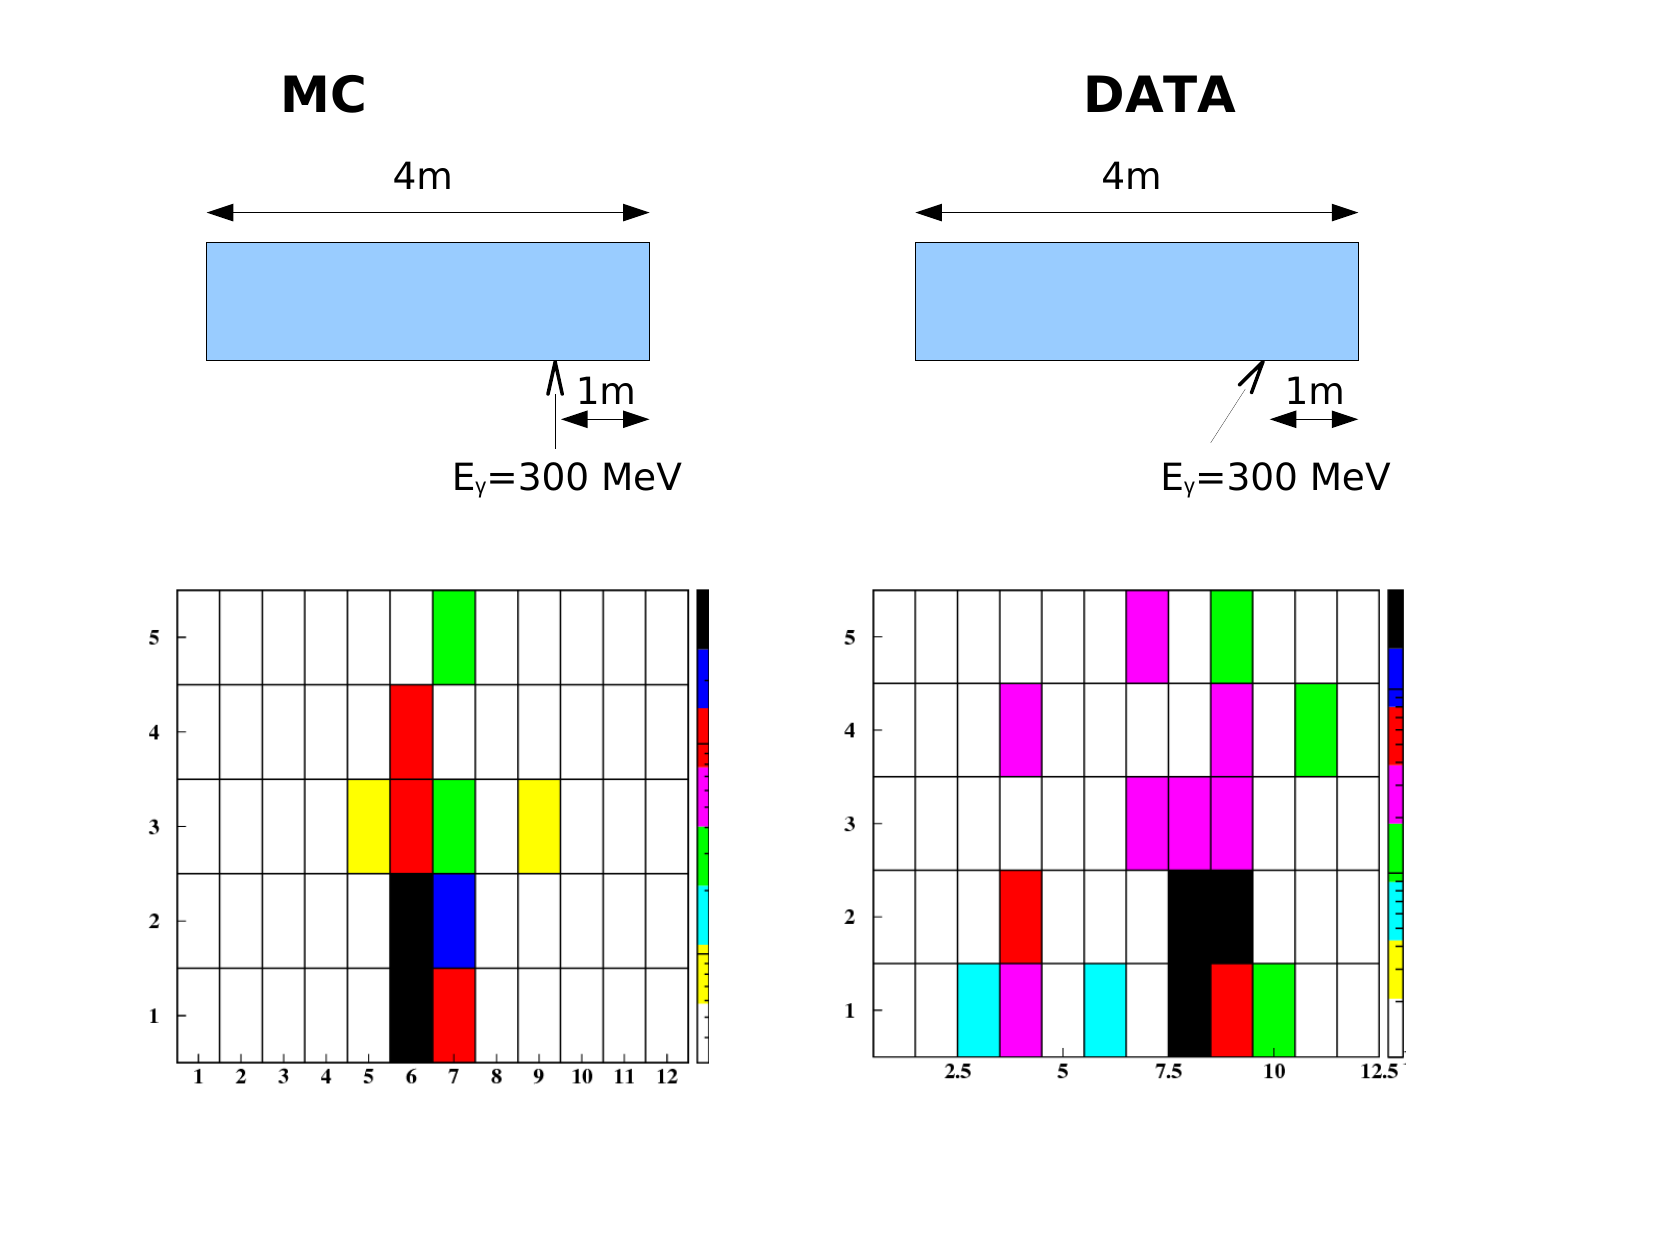

MC
DATA
4m
4m
1m
1m
Eγ=300 MeV
Eγ=300 MeV